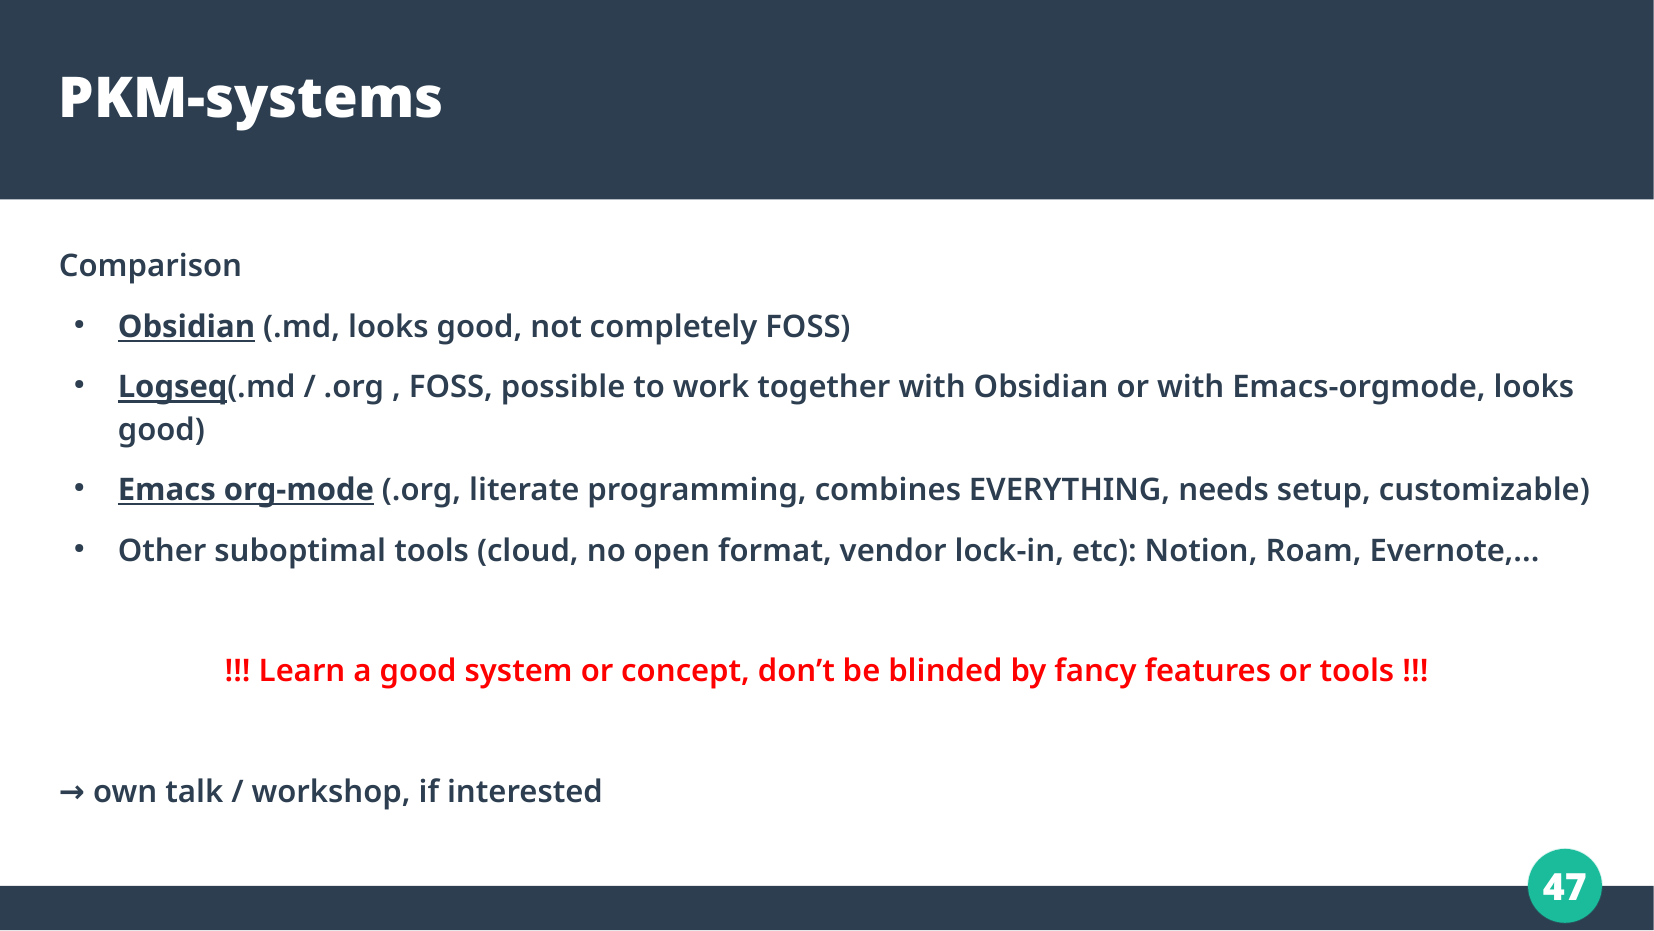

# PKM-systems
Comparison
Obsidian (.md, looks good, not completely FOSS)
Logseq(.md / .org , FOSS, possible to work together with Obsidian or with Emacs-orgmode, looks good)
Emacs org-mode (.org, literate programming, combines EVERYTHING, needs setup, customizable)
Other suboptimal tools (cloud, no open format, vendor lock-in, etc): Notion, Roam, Evernote,...
!!! Learn a good system or concept, don’t be blinded by fancy features or tools !!!
→ own talk / workshop, if interested